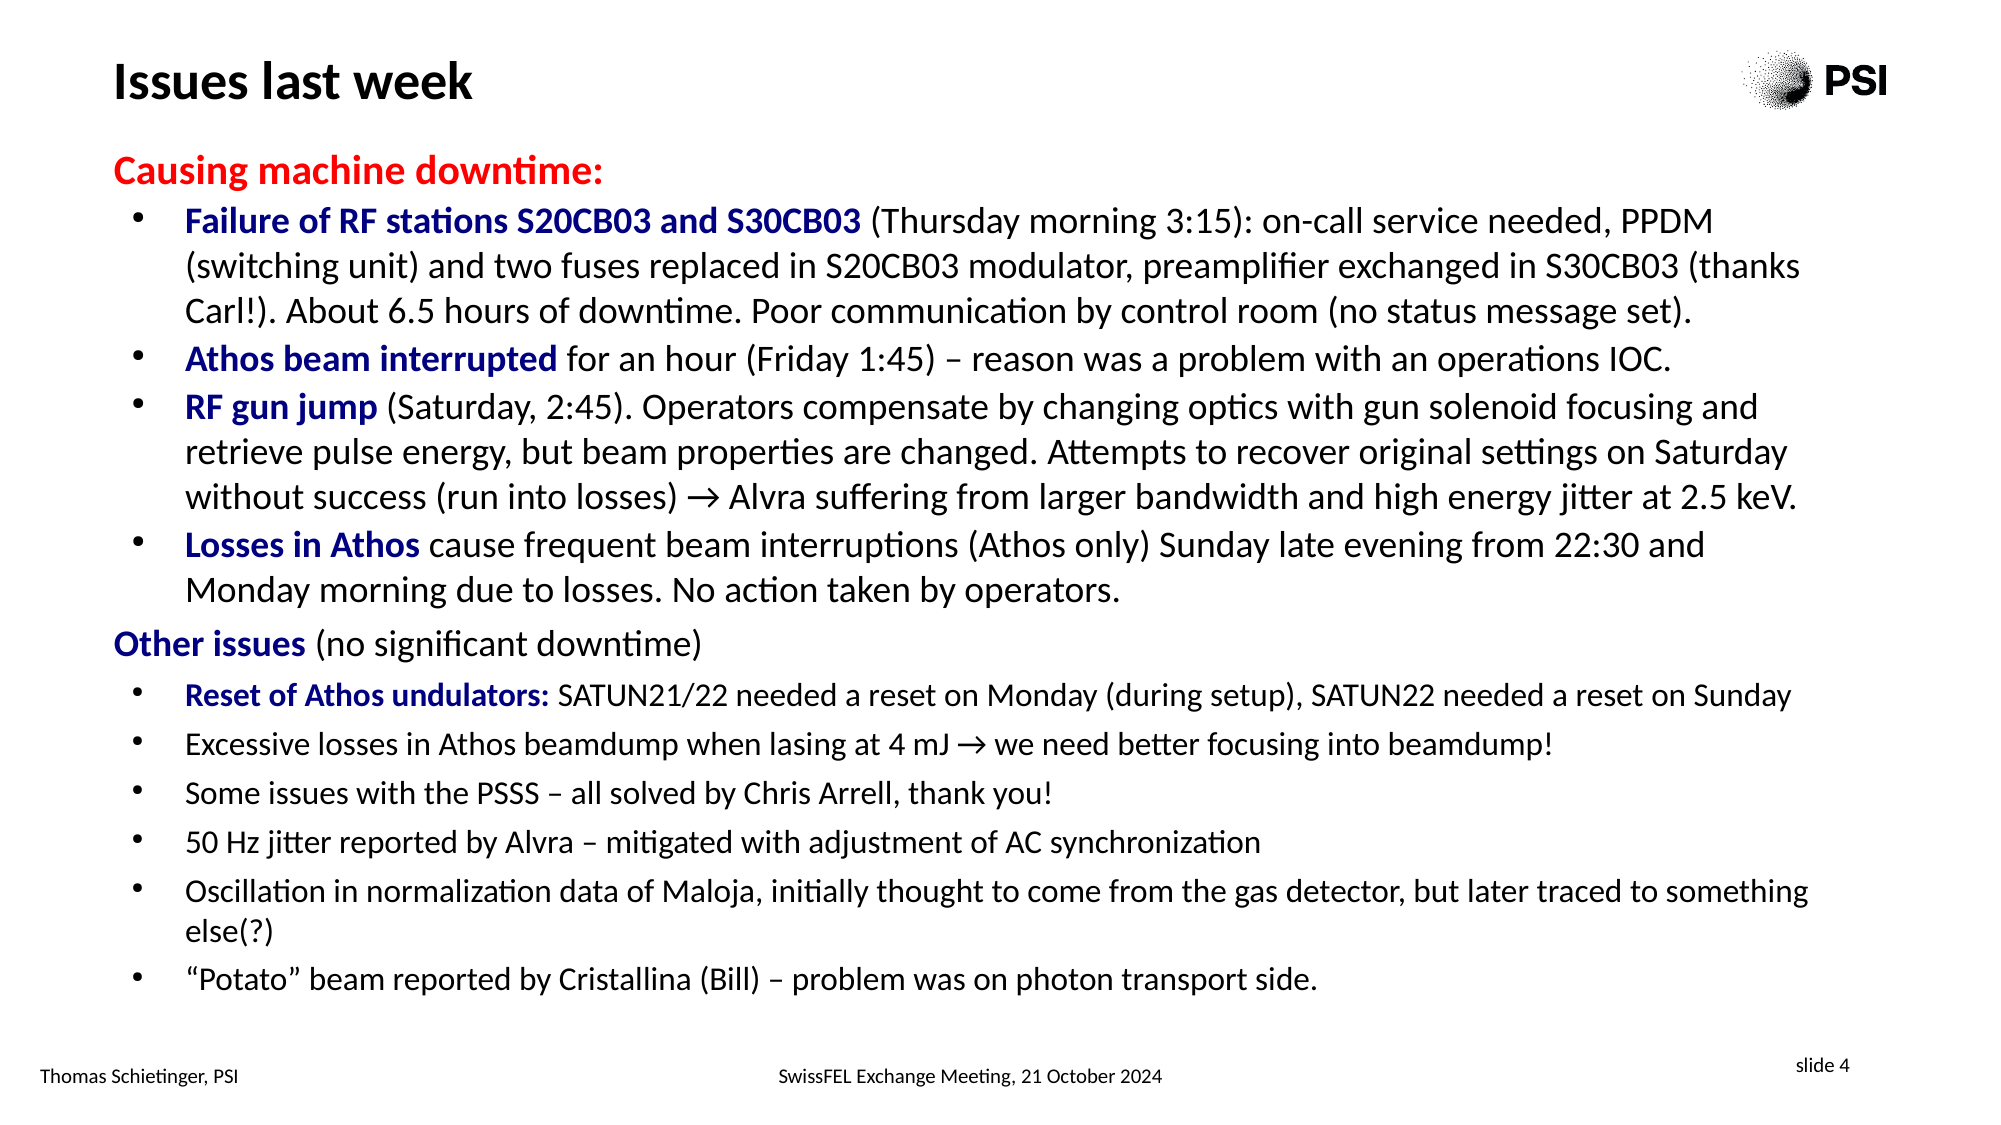

Issues last week
# Causing machine downtime:
Failure of RF stations S20CB03 and S30CB03 (Thursday morning 3:15): on-call service needed, PPDM (switching unit) and two fuses replaced in S20CB03 modulator, preamplifier exchanged in S30CB03 (thanks Carl!). About 6.5 hours of downtime. Poor communication by control room (no status message set).
Athos beam interrupted for an hour (Friday 1:45) – reason was a problem with an operations IOC.
RF gun jump (Saturday, 2:45). Operators compensate by changing optics with gun solenoid focusing and retrieve pulse energy, but beam properties are changed. Attempts to recover original settings on Saturday without success (run into losses) → Alvra suffering from larger bandwidth and high energy jitter at 2.5 keV.
Losses in Athos cause frequent beam interruptions (Athos only) Sunday late evening from 22:30 and Monday morning due to losses. No action taken by operators.
Other issues (no significant downtime)
Reset of Athos undulators: SATUN21/22 needed a reset on Monday (during setup), SATUN22 needed a reset on Sunday
Excessive losses in Athos beamdump when lasing at 4 mJ → we need better focusing into beamdump!
Some issues with the PSSS – all solved by Chris Arrell, thank you!
50 Hz jitter reported by Alvra – mitigated with adjustment of AC synchronization
Oscillation in normalization data of Maloja, initially thought to come from the gas detector, but later traced to something else(?)
“Potato” beam reported by Cristallina (Bill) – problem was on photon transport side.
4
PSI Center for Accelerator Science and Engineering